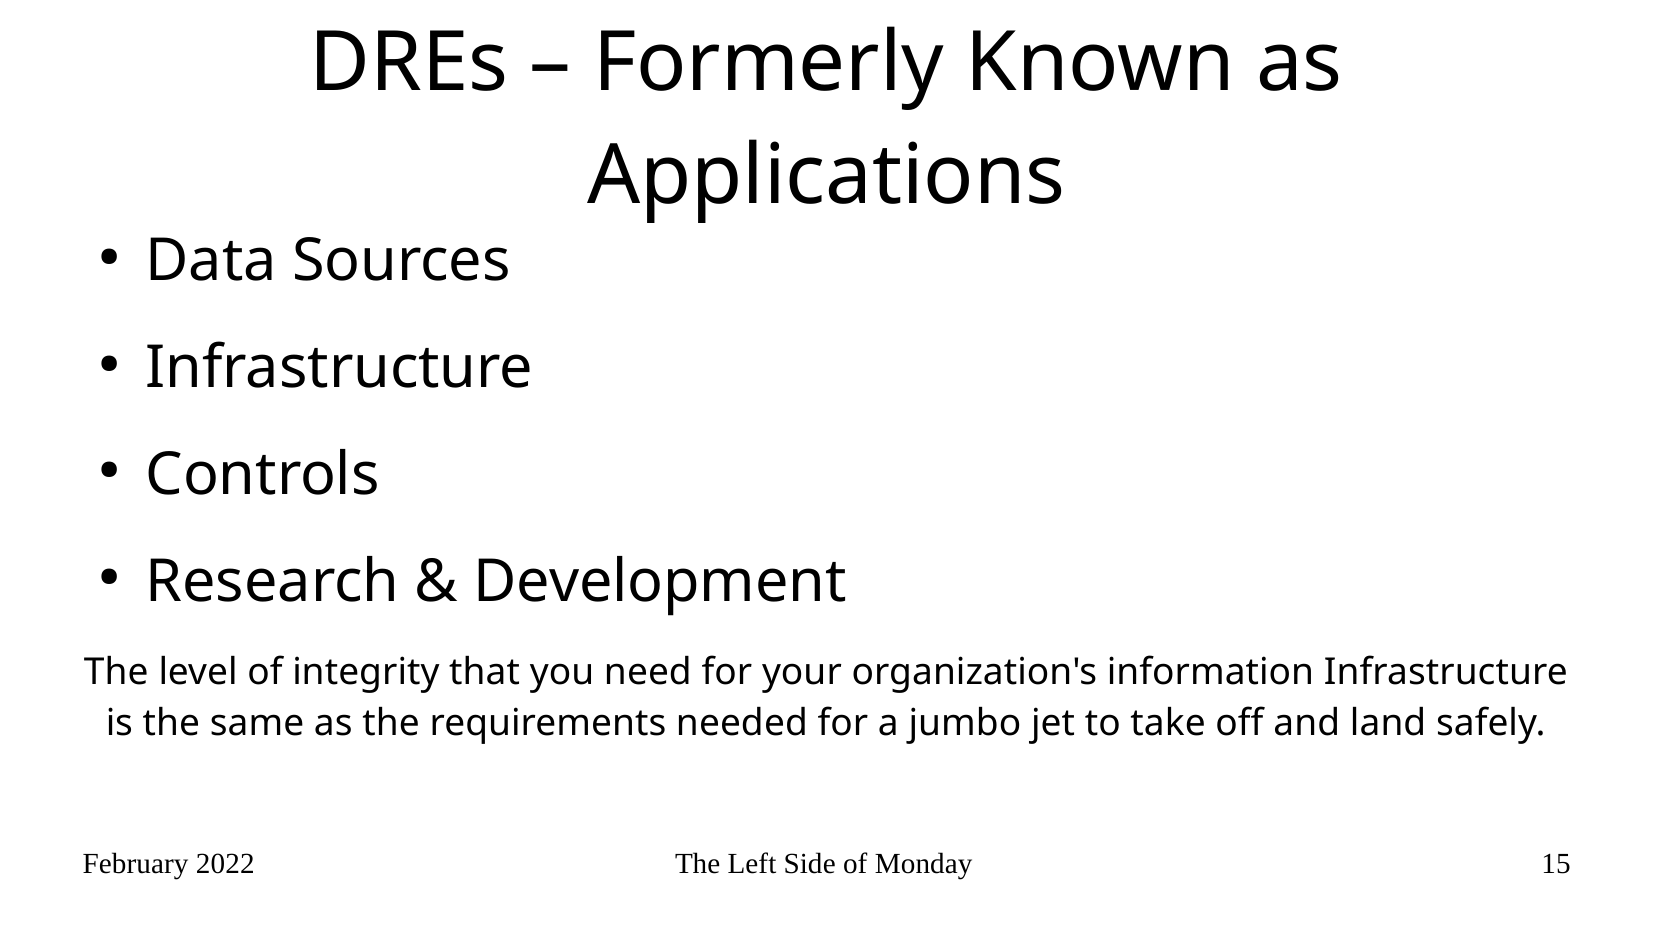

# DREs – Formerly Known as Applications
Data Sources
Infrastructure
Controls
Research & Development
The level of integrity that you need for your organization's information Infrastructure is the same as the requirements needed for a jumbo jet to take off and land safely.
February 2022
The Left Side of Monday
15